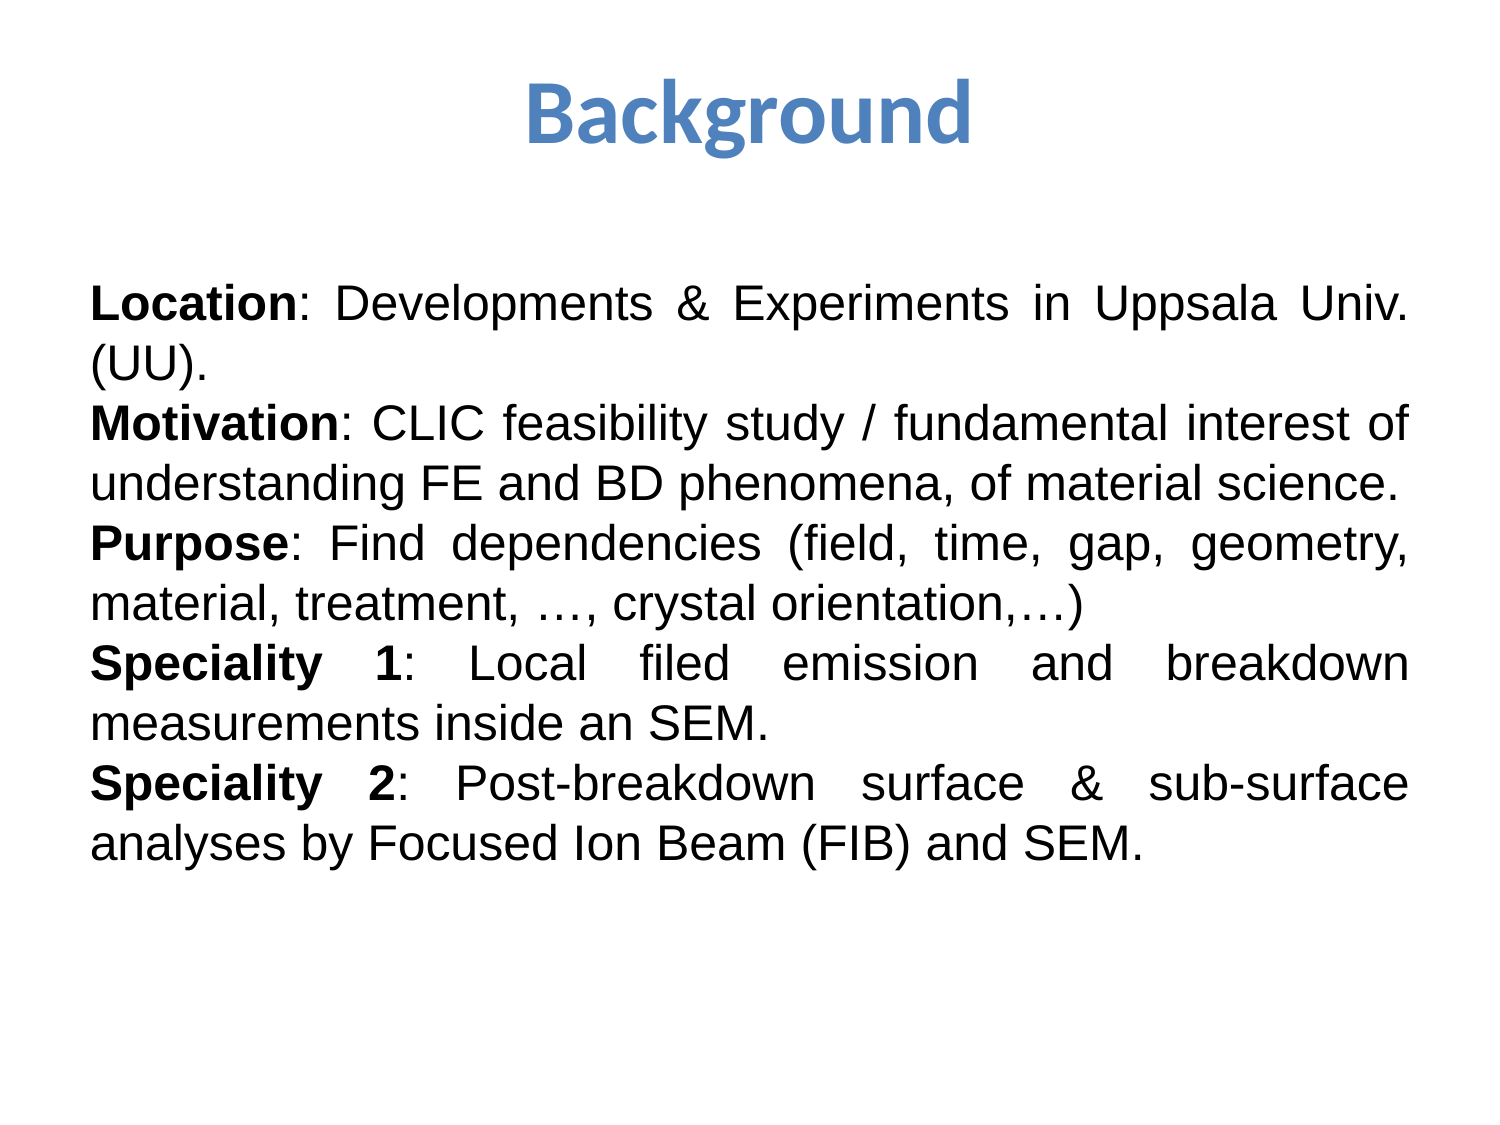

Background
Location: Developments & Experiments in Uppsala Univ. (UU).
Motivation: CLIC feasibility study / fundamental interest of understanding FE and BD phenomena, of material science.
Purpose: Find dependencies (field, time, gap, geometry, material, treatment, …, crystal orientation,…)
Speciality 1: Local filed emission and breakdown measurements inside an SEM.
Speciality 2: Post-breakdown surface & sub-surface analyses by Focused Ion Beam (FIB) and SEM.